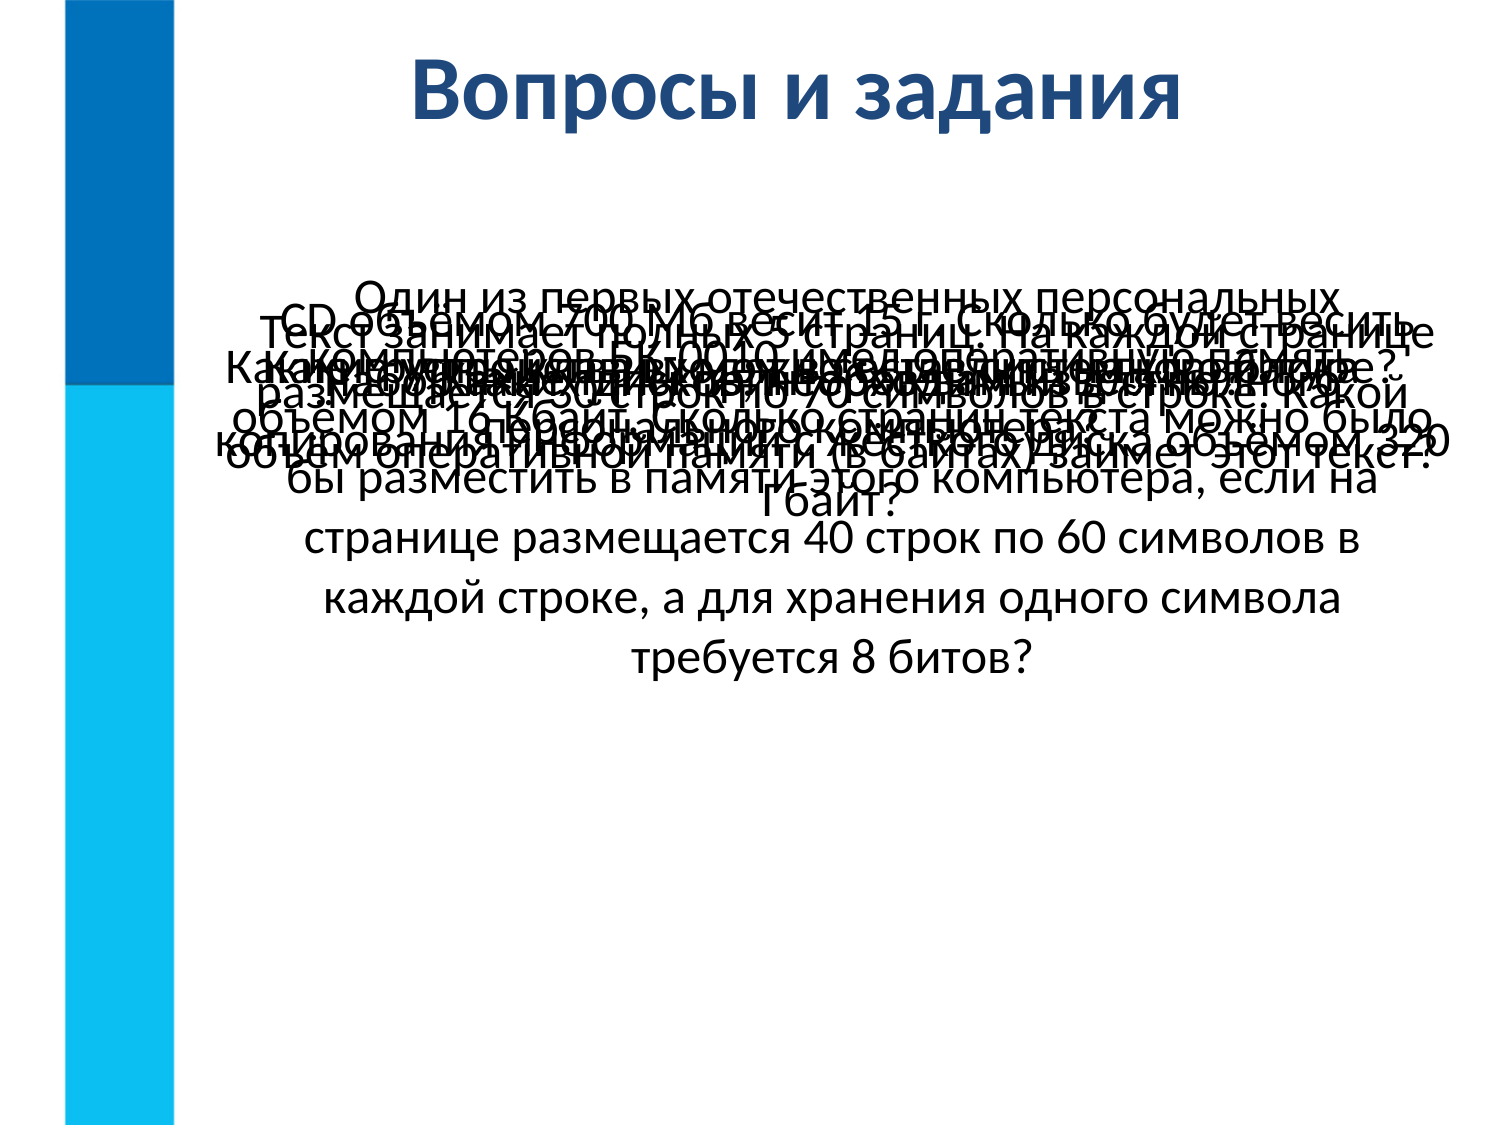

Вопросы и задания
Один из первых отечественных персональных компьютеров БК-0010 имел оперативную память объёмом 16 Кбайт. Сколько страниц текста можно было бы разместить в памяти этого компьютера, если на странице размещается 40 строк по 60 символов в каждой строке, а для хранения одного символа требуется 8 битов?
CD объёмом 700 Мб весит 15 г. Сколько будет весить набор таких дисков, необходимый для полного копирования информации с жёсткого диска объёмом 320 Гбайт?
Текст занимает полных 5 страниц. На каждой странице размещается 30 строк по 70 символов в строке. Какой объём оперативной памяти (в байтах) займет этот текст?
Какие группы клавиш можно выделить на клавиатуре?
 Какие устройства входят в состав системного блока персонального компьютера?
Какие типы принтеров вам известны?